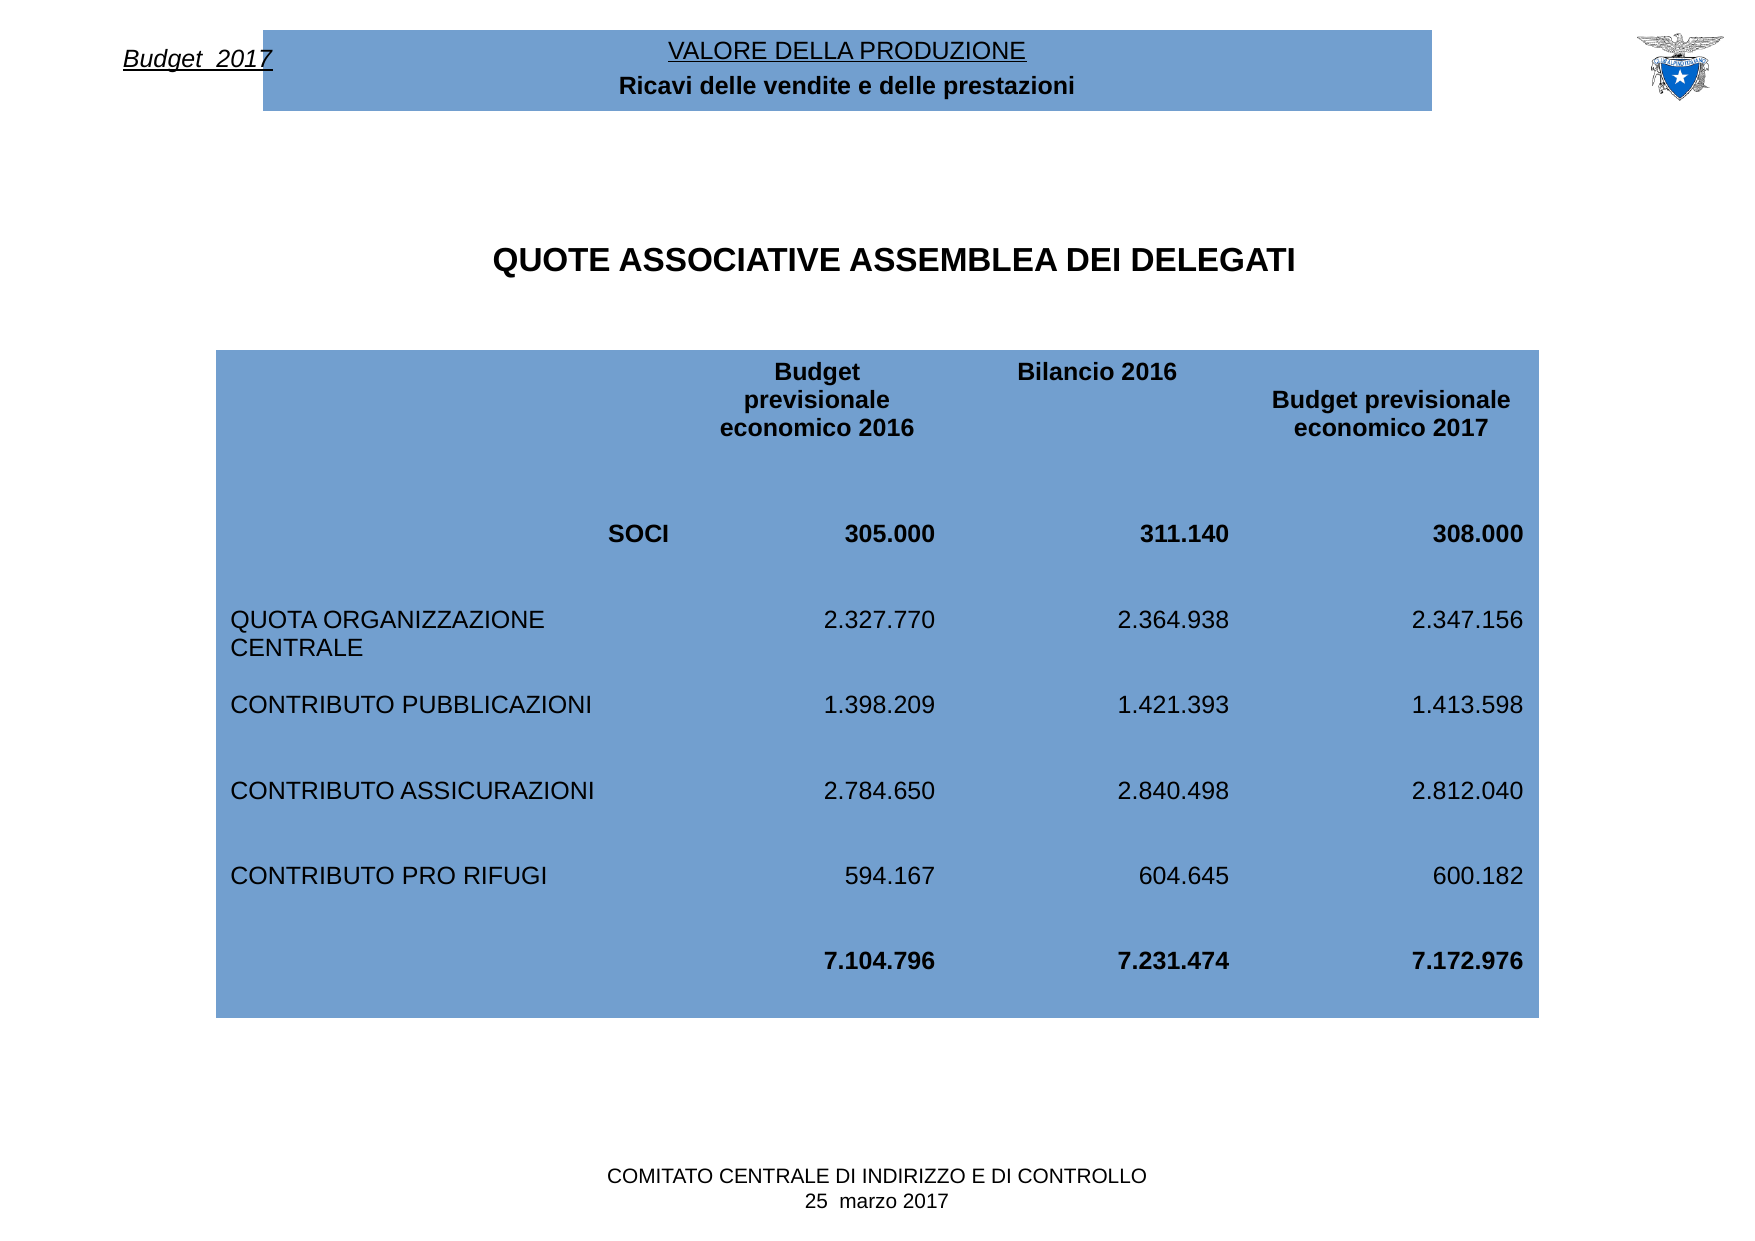

| VALORE DELLA PRODUZIONE Ricavi delle vendite e delle prestazioni |
| --- |
Budget 2017
QUOTE ASSOCIATIVE ASSEMBLEA DEI DELEGATI
| | Budget previsionale economico 2016 | Bilancio 2016 | Budget previsionale economico 2017 |
| --- | --- | --- | --- |
| SOCI | 305.000 | 311.140 | 308.000 |
| QUOTA ORGANIZZAZIONE CENTRALE | 2.327.770 | 2.364.938 | 2.347.156 |
| CONTRIBUTO PUBBLICAZIONI | 1.398.209 | 1.421.393 | 1.413.598 |
| CONTRIBUTO ASSICURAZIONI | 2.784.650 | 2.840.498 | 2.812.040 |
| CONTRIBUTO PRO RIFUGI | 594.167 | 604.645 | 600.182 |
| | 7.104.796 | 7.231.474 | 7.172.976 |
COMITATO CENTRALE DI INDIRIZZO E DI CONTROLLO
25 marzo 2017